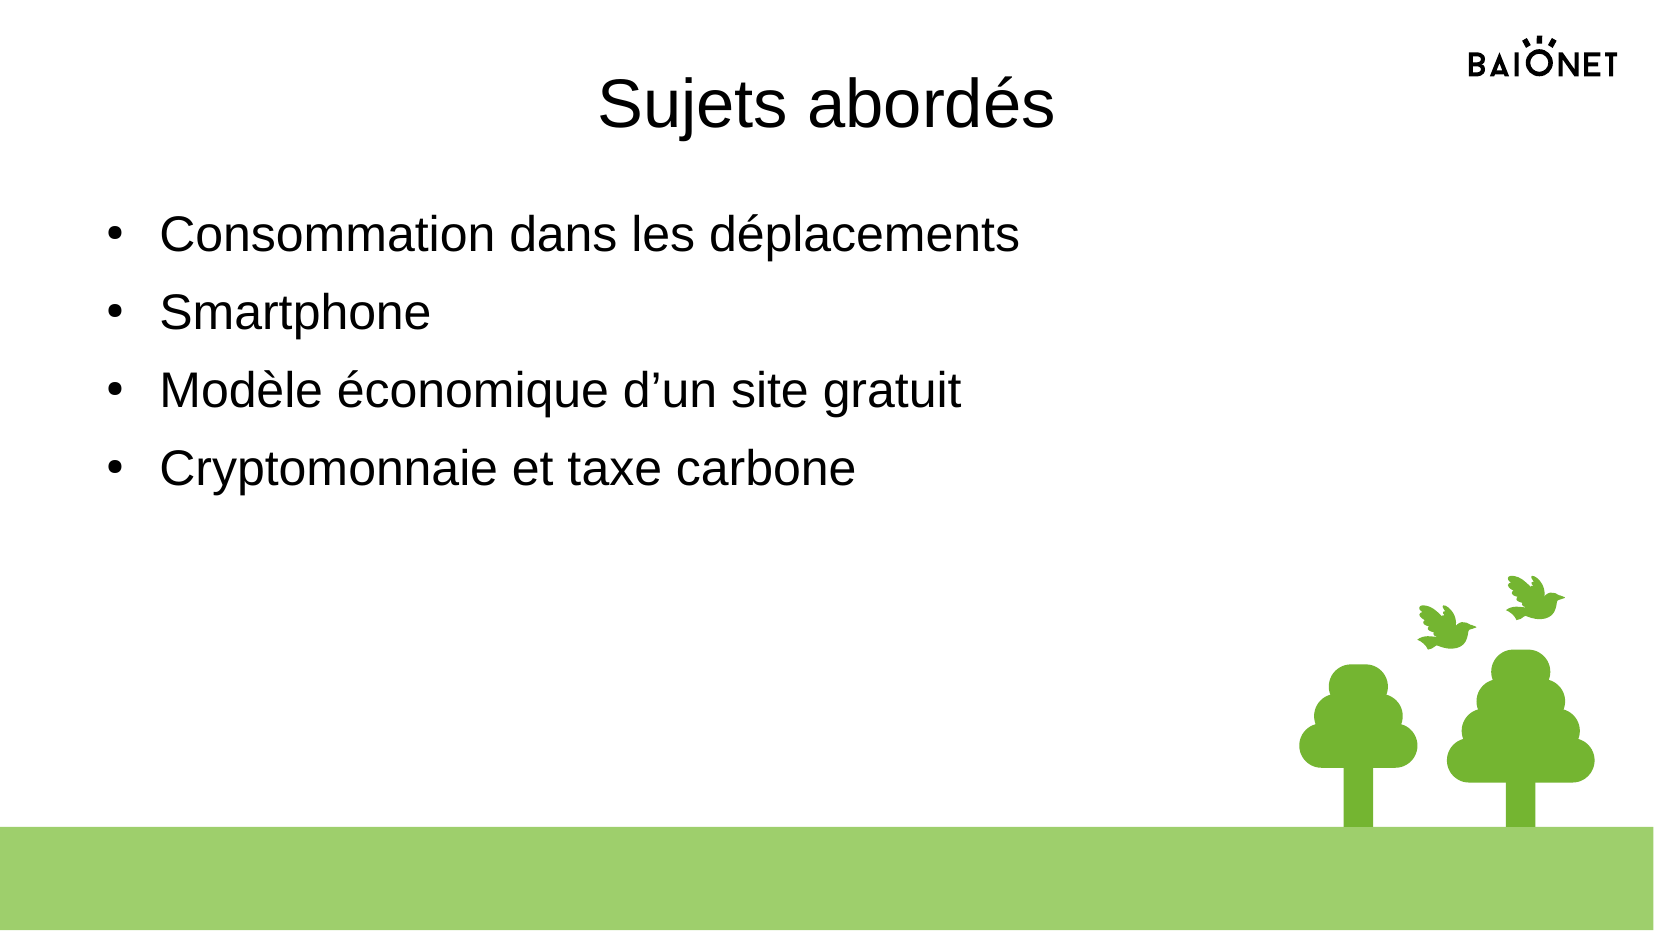

# Sujets abordés
Consommation dans les déplacements
Smartphone
Modèle économique d’un site gratuit
Cryptomonnaie et taxe carbone